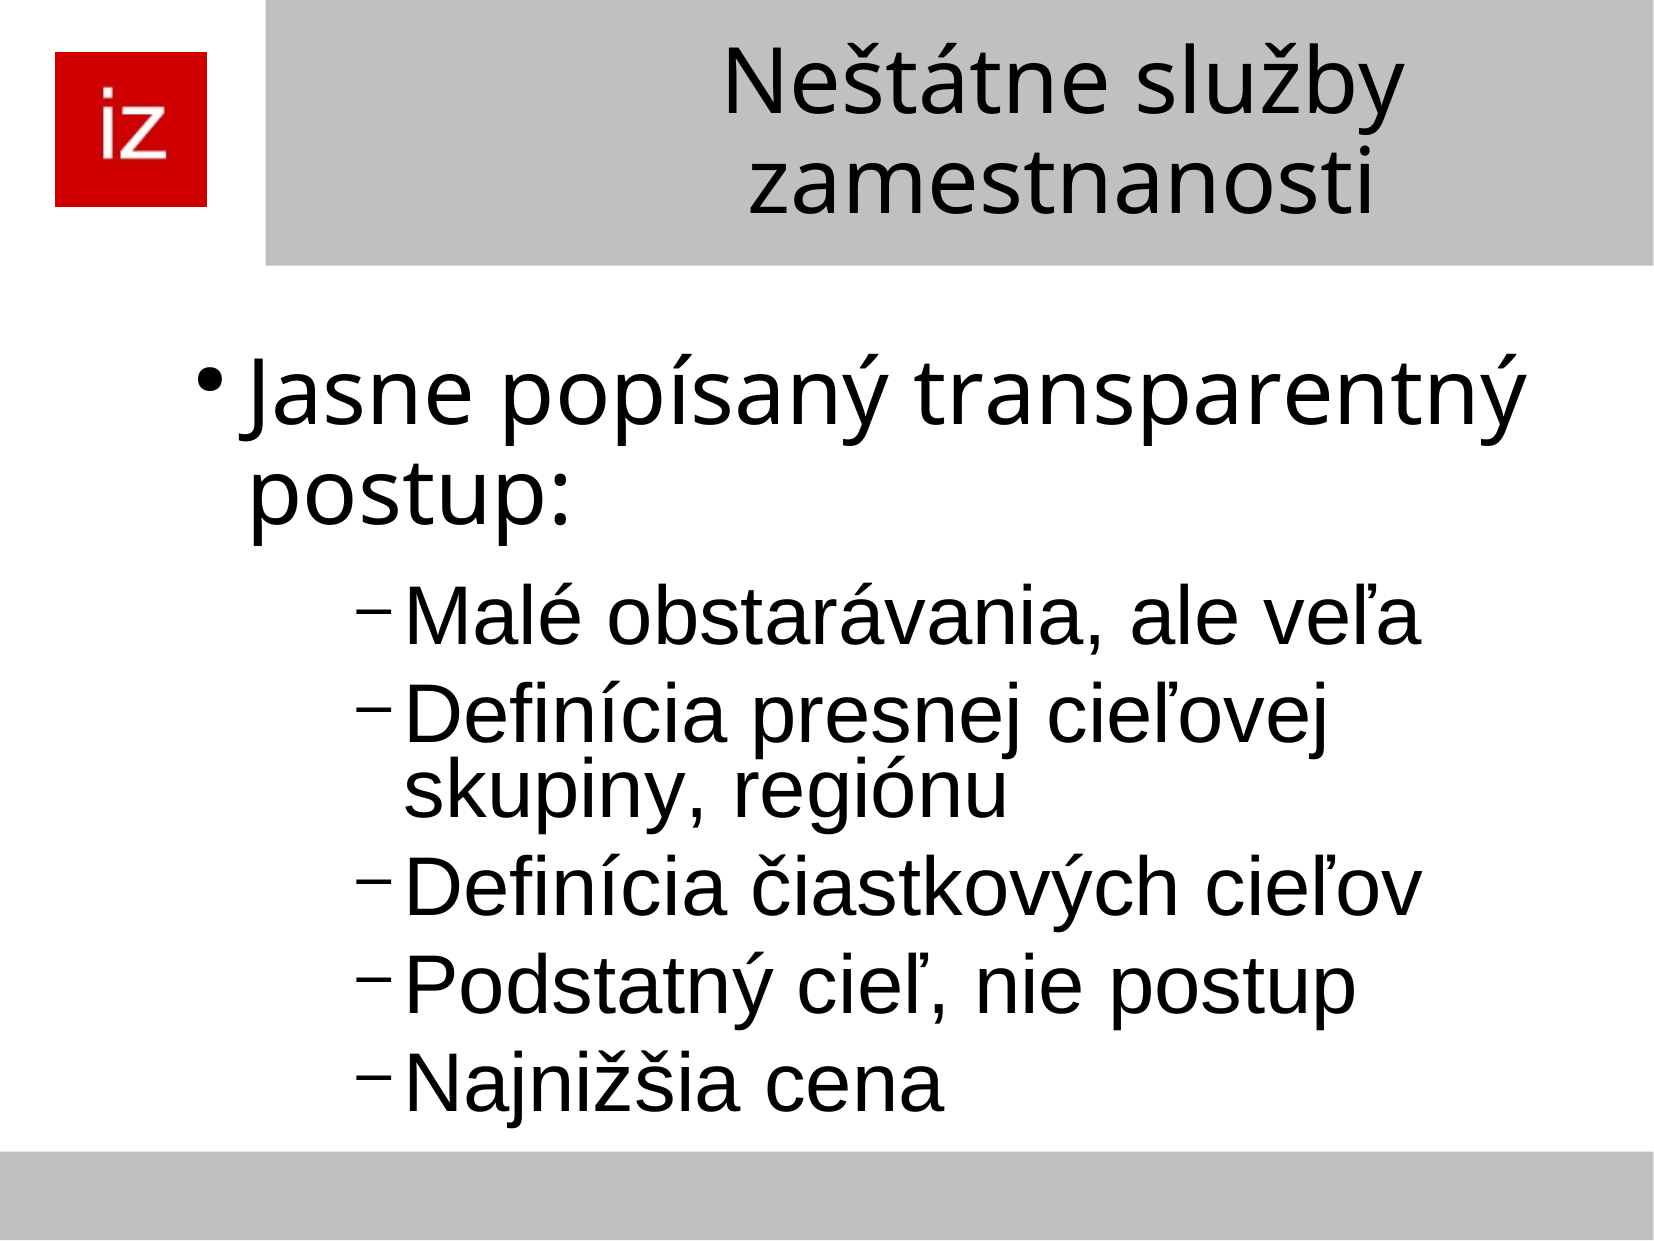

# Neštátne služby zamestnanosti
Jasne popísaný transparentný postup:
Malé obstarávania, ale veľa
Definícia presnej cieľovej skupiny, regiónu
Definícia čiastkových cieľov
Podstatný cieľ, nie postup
Najnižšia cena